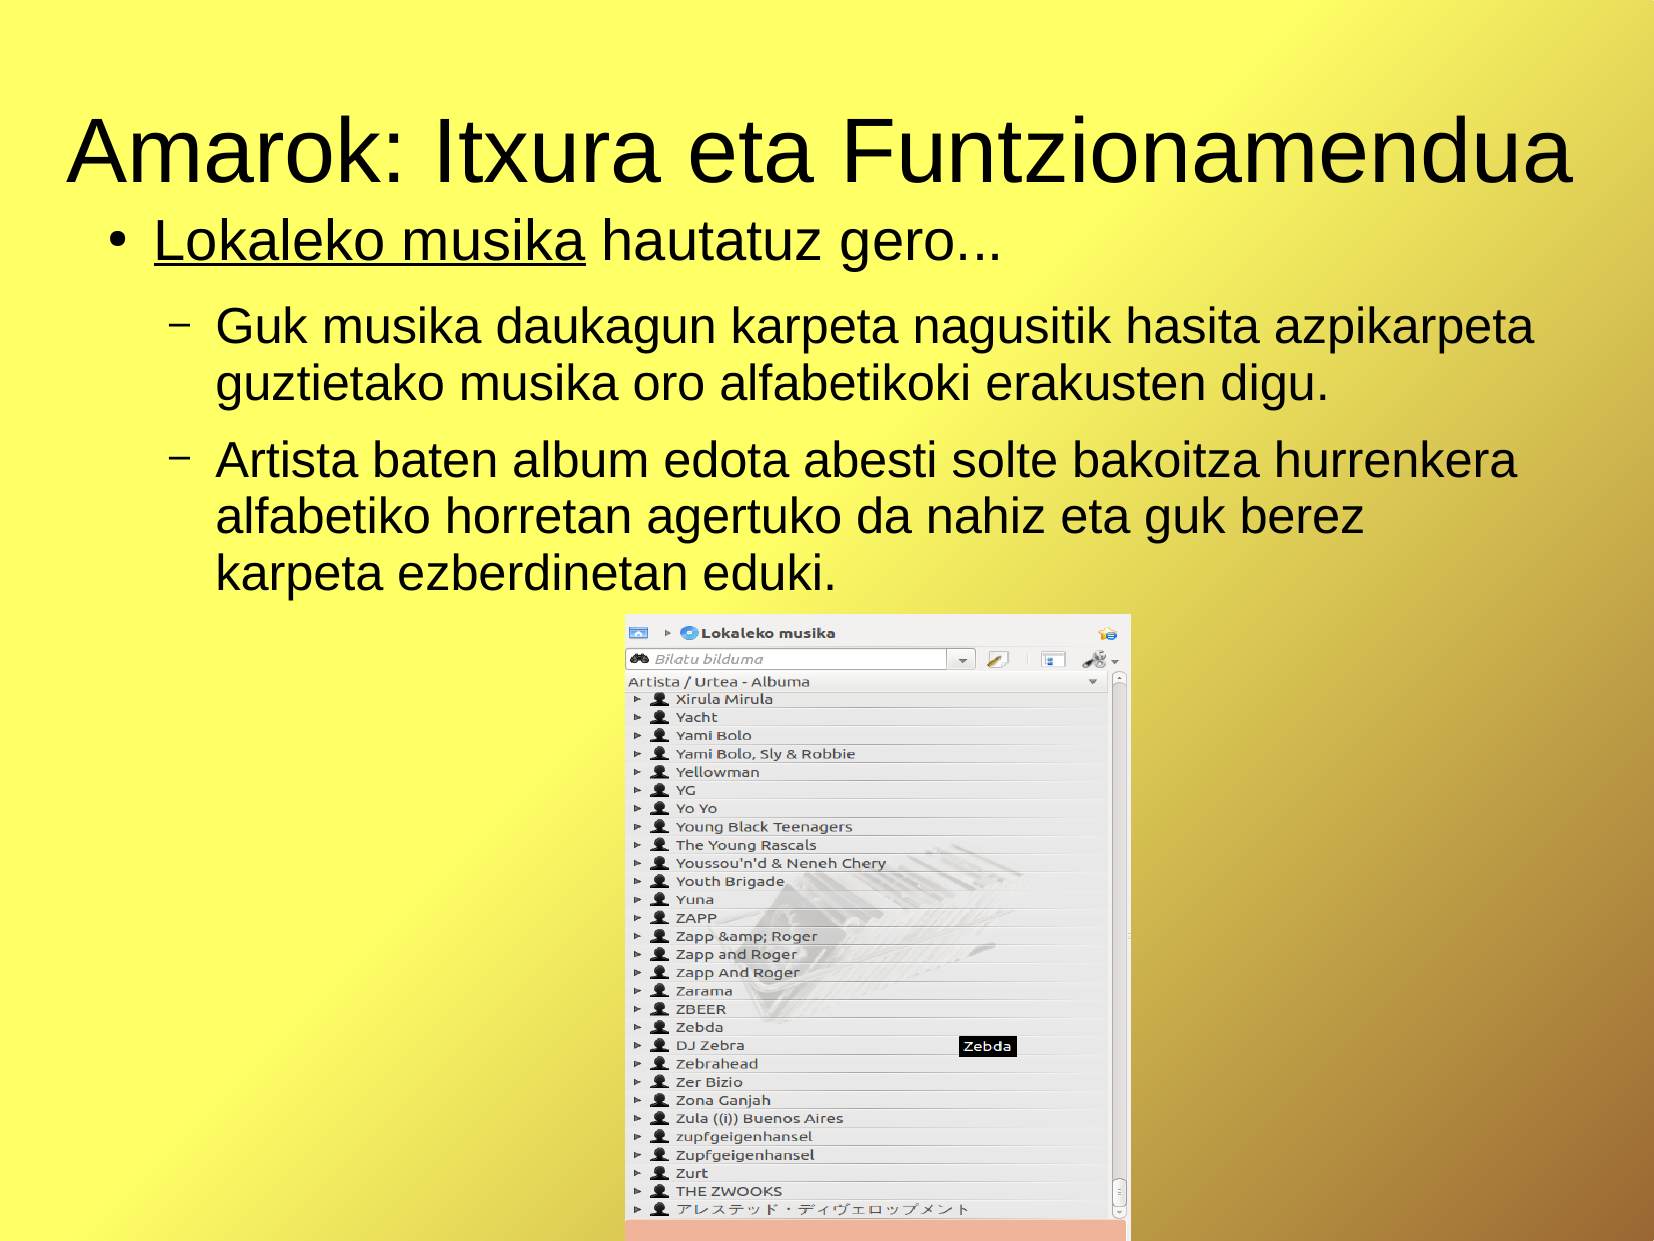

# Amarok: Itxura eta Funtzionamendua
Lokaleko musika hautatuz gero...
Guk musika daukagun karpeta nagusitik hasita azpikarpeta guztietako musika oro alfabetikoki erakusten digu.
Artista baten album edota abesti solte bakoitza hurrenkera alfabetiko horretan agertuko da nahiz eta guk berez karpeta ezberdinetan eduki.